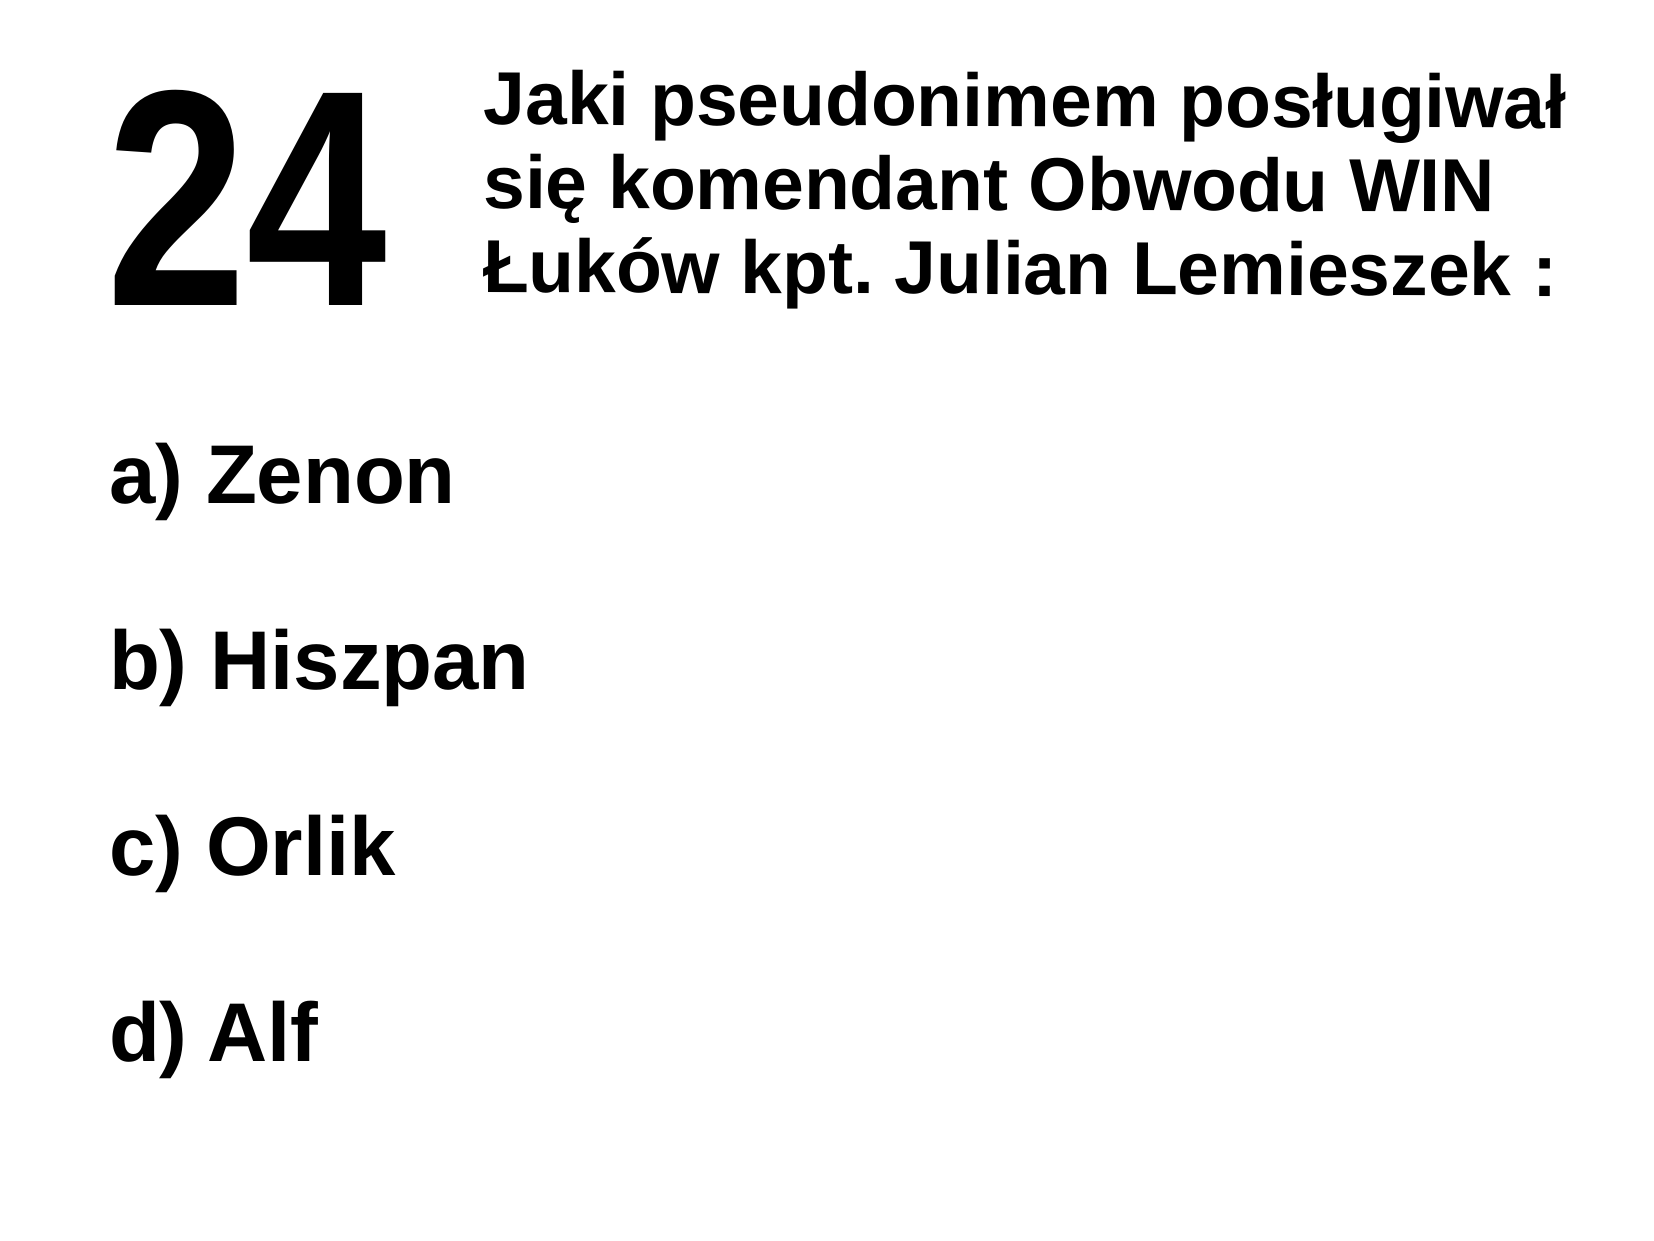

24
Jaki pseudonimem posługiwał się komendant Obwodu WIN Łuków kpt. Julian Lemieszek :
a) Zenon
b) Hiszpan
c) Orlik
d) Alf